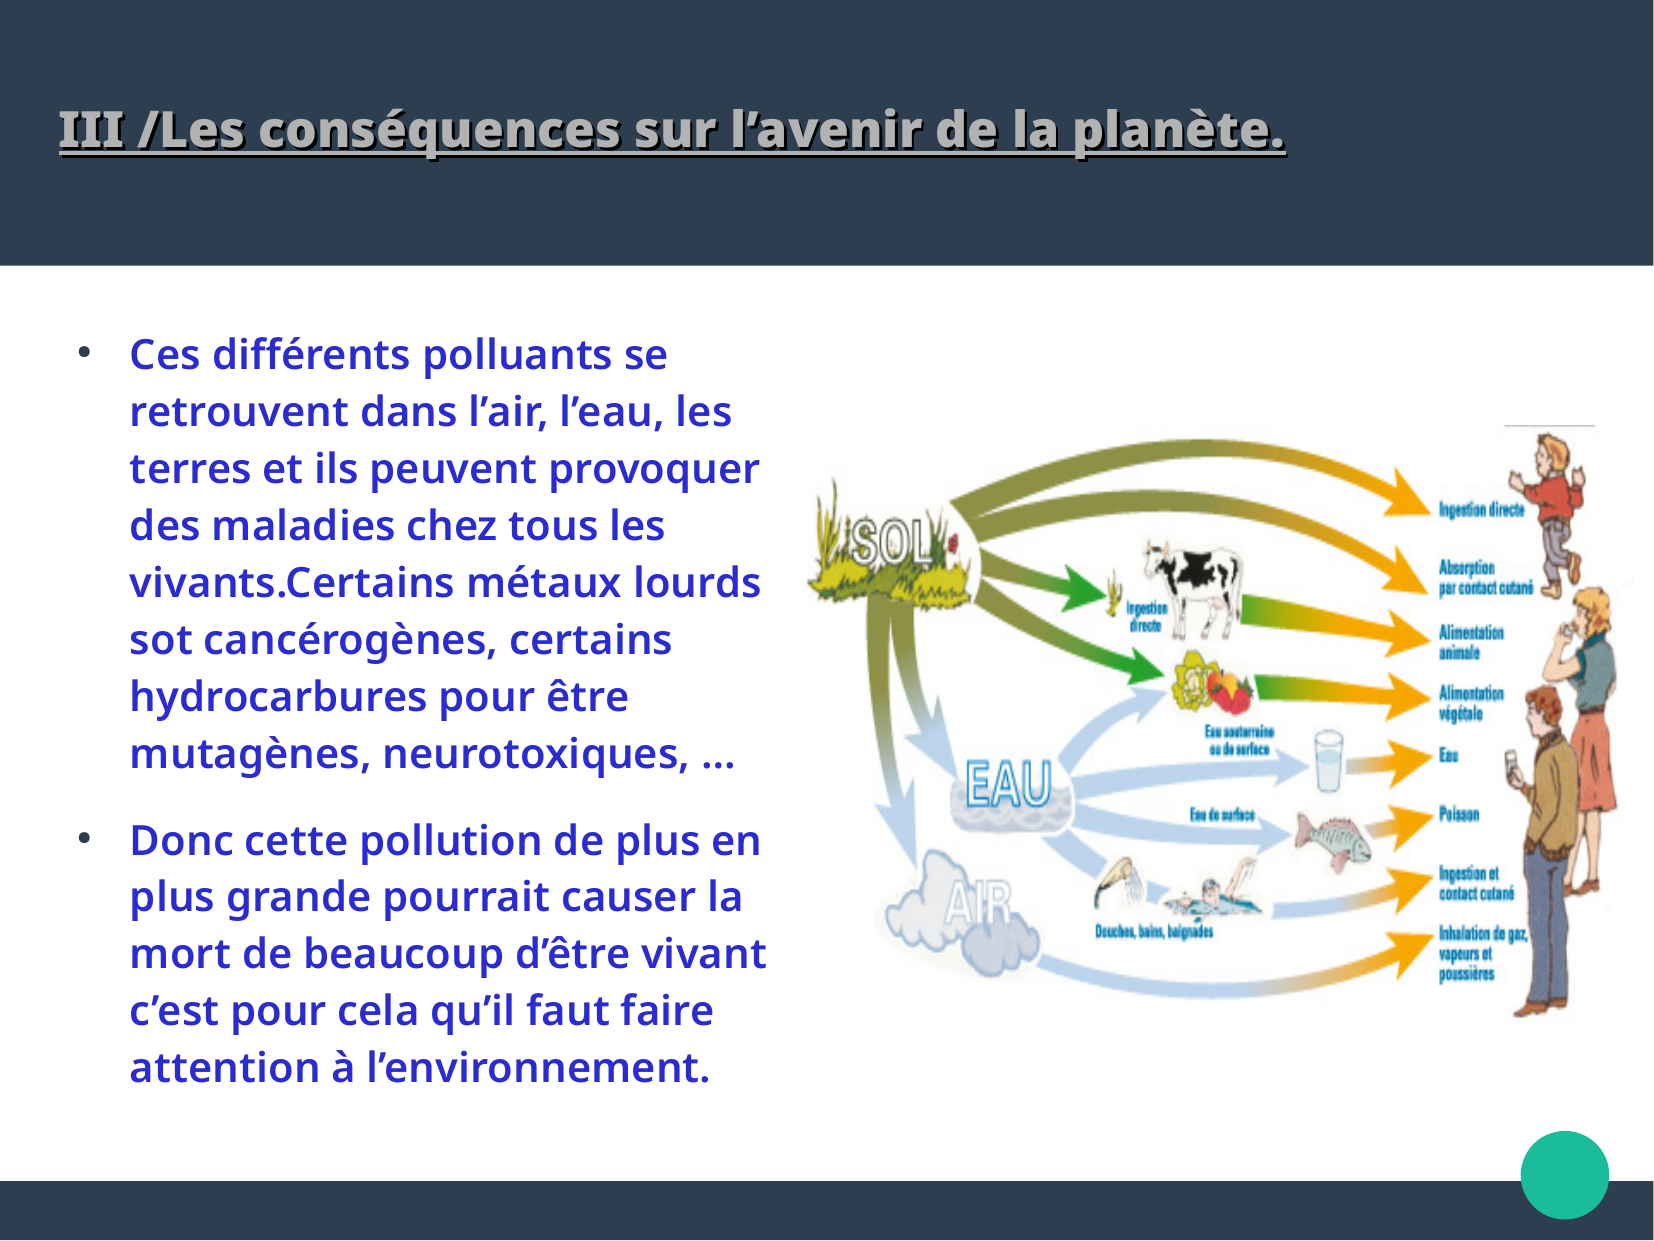

# III /Les conséquences sur l’avenir de la planète.
Ces différents polluants se retrouvent dans l’air, l’eau, les terres et ils peuvent provoquer des maladies chez tous les vivants.Certains métaux lourds sot cancérogènes, certains hydrocarbures pour être mutagènes, neurotoxiques, …
Donc cette pollution de plus en plus grande pourrait causer la mort de beaucoup d’être vivant c’est pour cela qu’il faut faire attention à l’environnement.